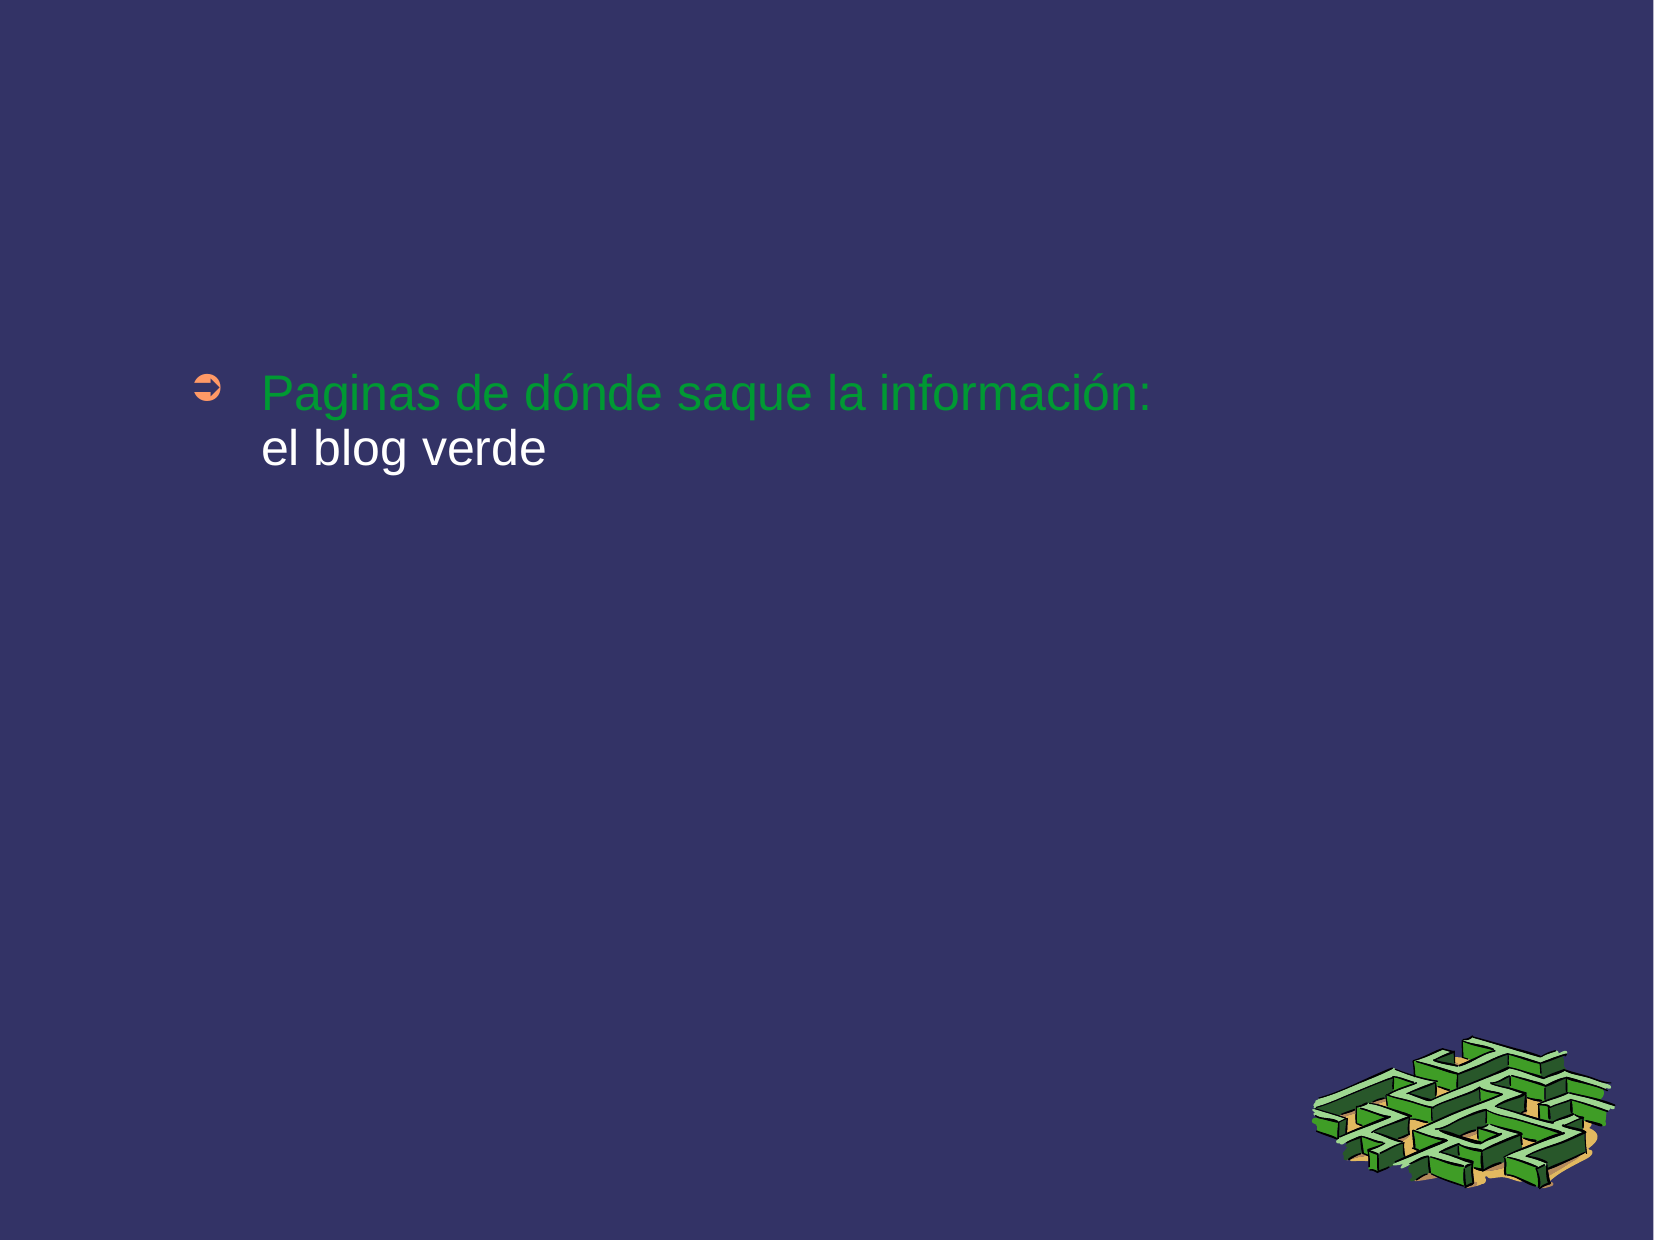

# Paginas de dónde saque la información:
el blog verde